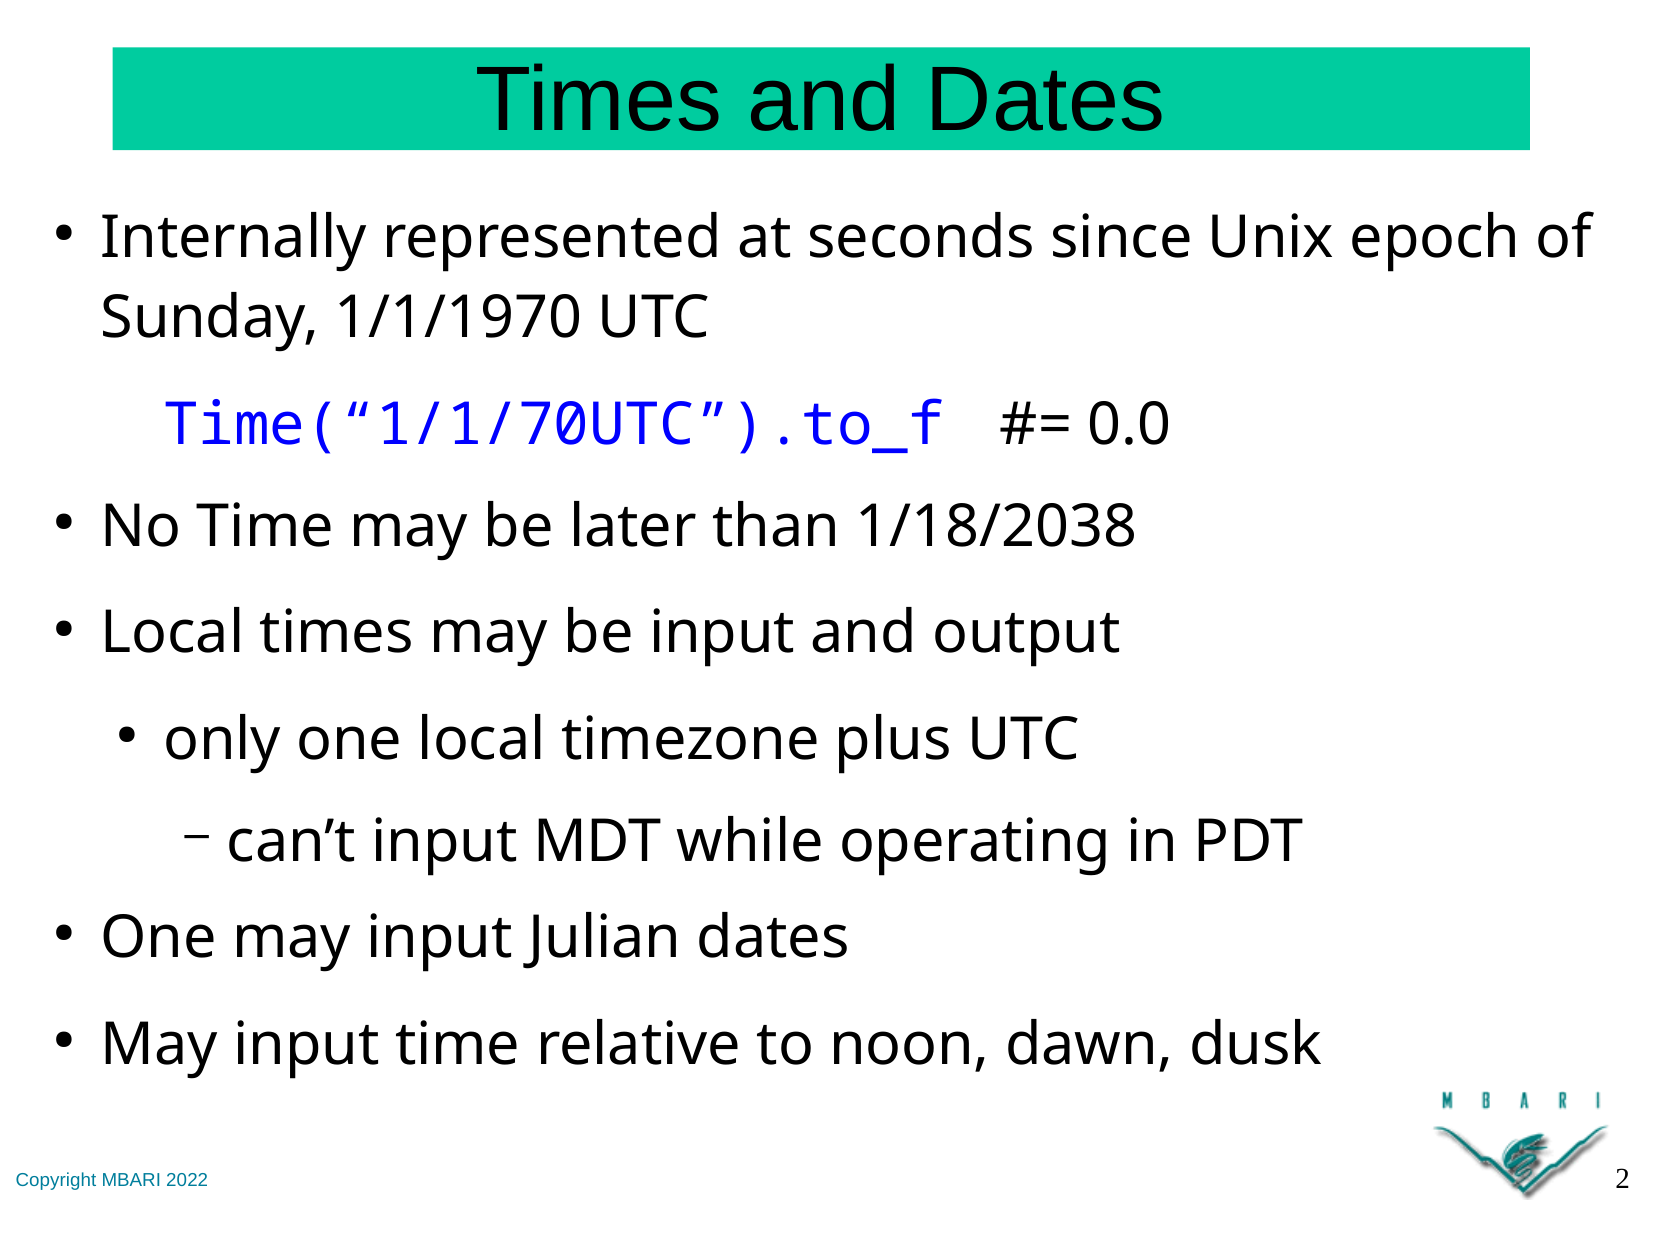

# Times and Dates
Internally represented at seconds since Unix epoch of Sunday, 1/1/1970 UTC
Time(“1/1/70UTC”).to_f	 #= 0.0
No Time may be later than 1/18/2038
Local times may be input and output
only one local timezone plus UTC
can’t input MDT while operating in PDT
One may input Julian dates
May input time relative to noon, dawn, dusk